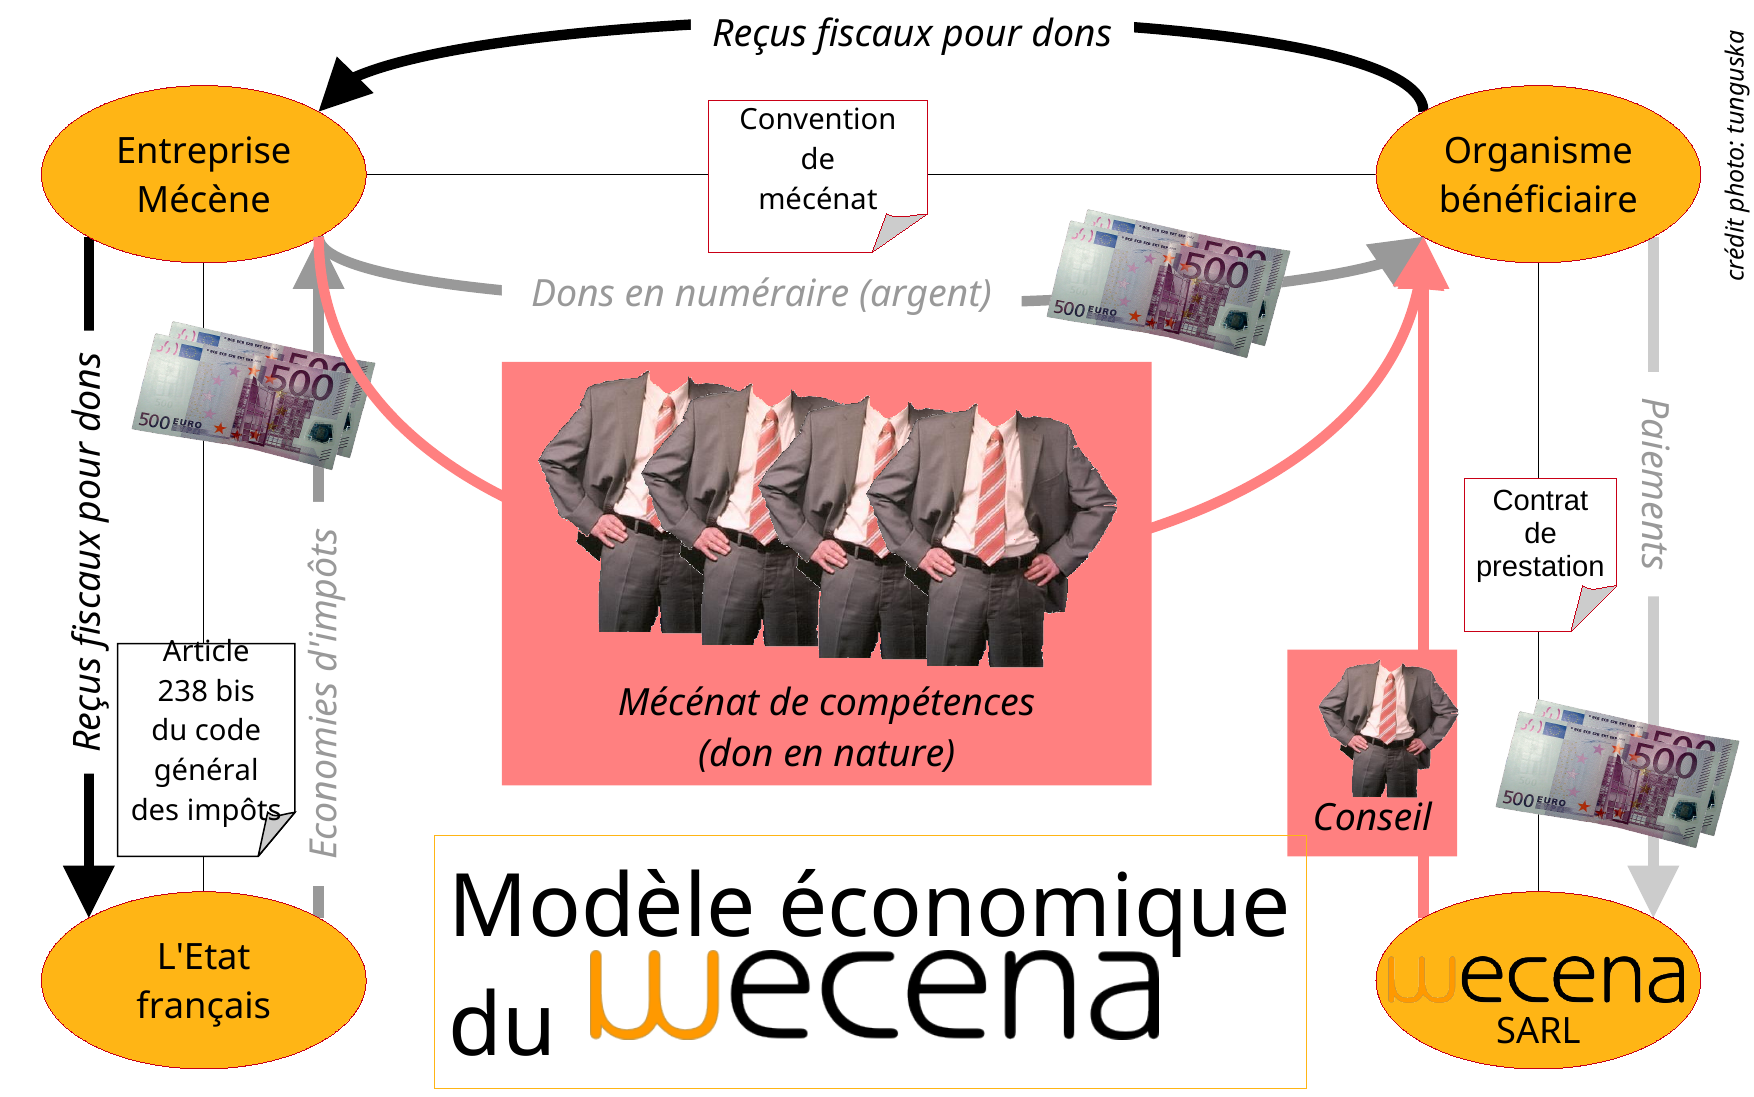

Reçus fiscaux pour dons
Entreprise
Mécène
Organisme
bénéficiaire
Convention
de
mécénat
crédit photo: tunguska
Dons en numéraire (argent)
Mécénat de compétences
(don en nature)
Paiements
Contrat
de
prestation
Reçus fiscaux pour dons
Conseil
Article
238 bis
du code
général
des impôts
Economies d'impôts
Modèle économique
du
L'Etat
français
SARL